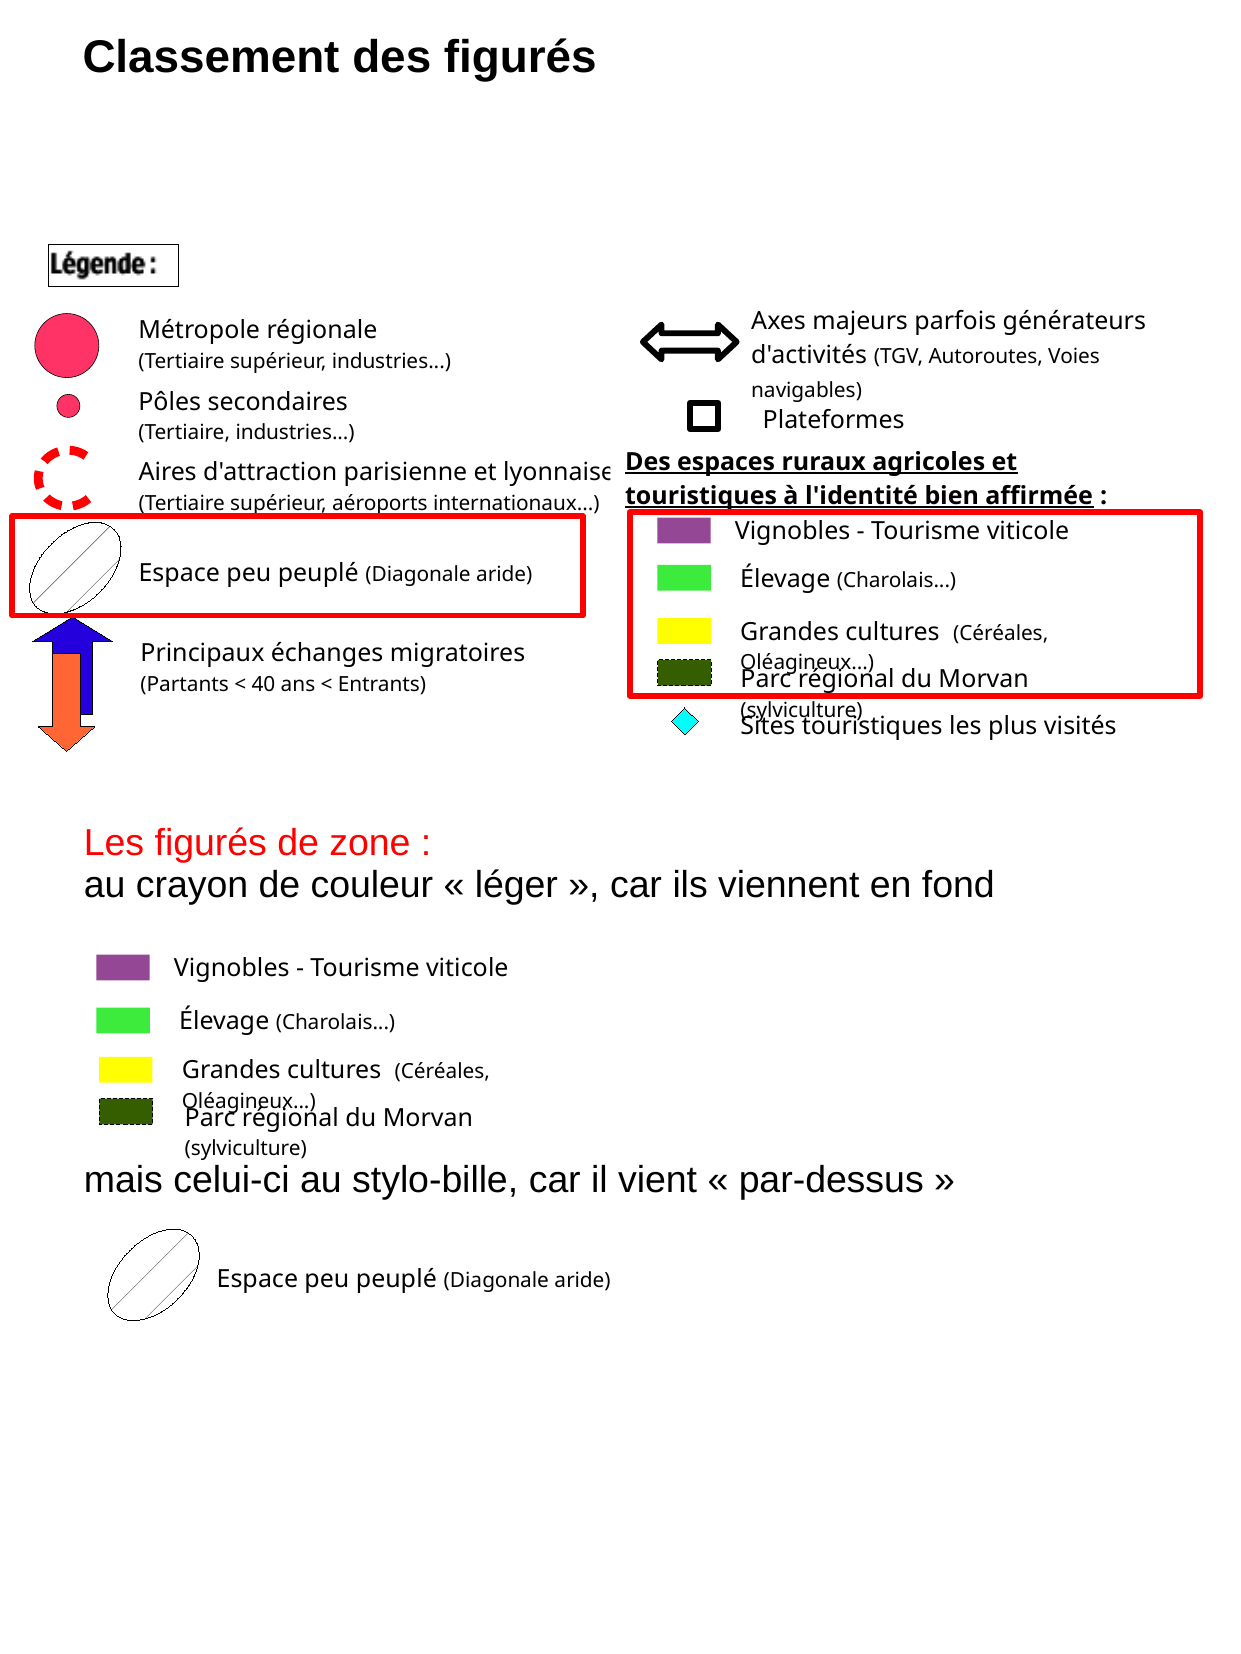

Classement des figurés
Axes majeurs parfois générateurs d'activités (TGV, Autoroutes, Voies navigables)
Métropole régionale
(Tertiaire supérieur, industries...)
Pôles secondaires
(Tertiaire, industries...)
Plateformes multimodales
Des espaces ruraux agricoles et touristiques à l'identité bien affirmée :
Aires d'attraction parisienne et lyonnaise
(Tertiaire supérieur, aéroports internationaux...)
Vignobles - Tourisme viticole
Espace peu peuplé (Diagonale aride)
Élevage (Charolais...)
Grandes cultures (Céréales, Oléagineux...)
Principaux échanges migratoires
(Partants < 40 ans < Entrants)
Parc régional du Morvan (sylviculture)
Sites touristiques les plus visités
Les figurés de zone :
au crayon de couleur « léger », car ils viennent en fond
Vignobles - Tourisme viticole
Élevage (Charolais...)
Grandes cultures (Céréales, Oléagineux...)
Parc régional du Morvan (sylviculture)
mais celui-ci au stylo-bille, car il vient « par-dessus »
Espace peu peuplé (Diagonale aride)